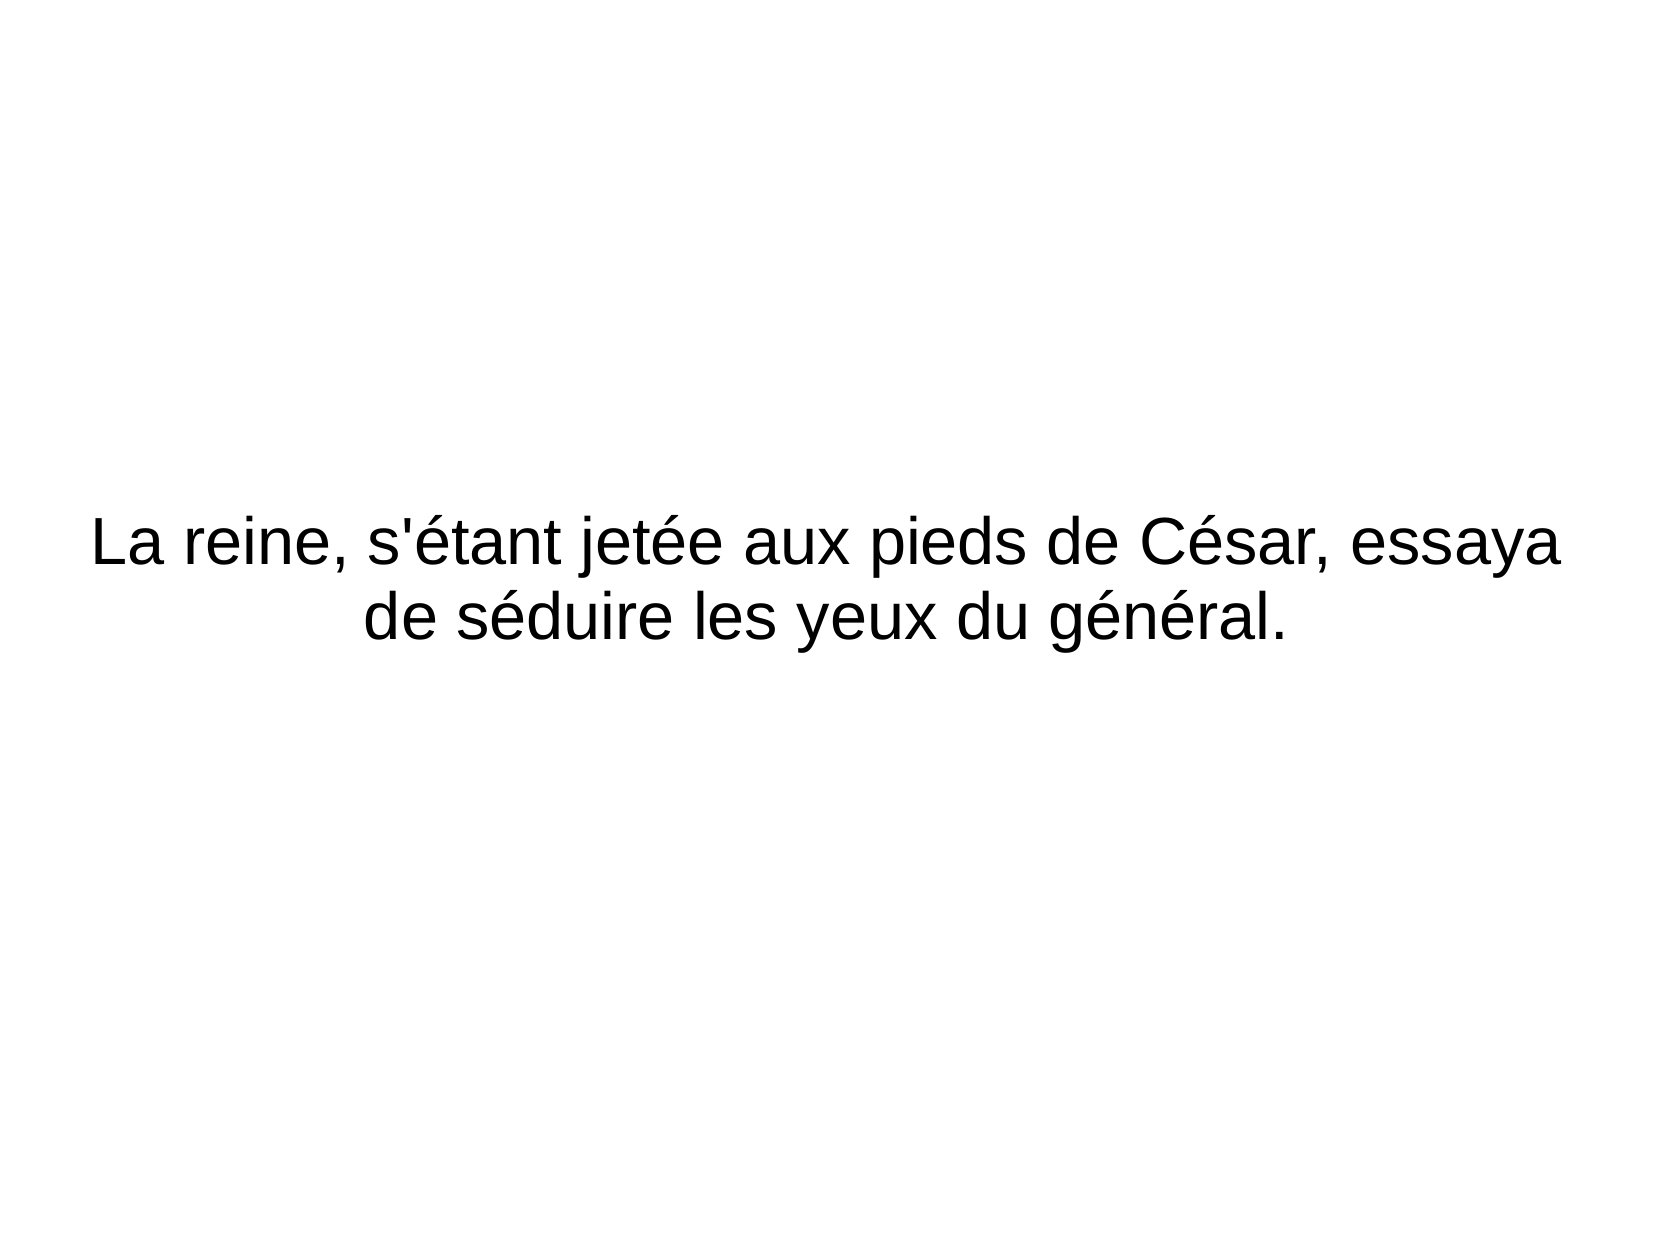

# La reine, s'étant jetée aux pieds de César, essaya de séduire les yeux du général.